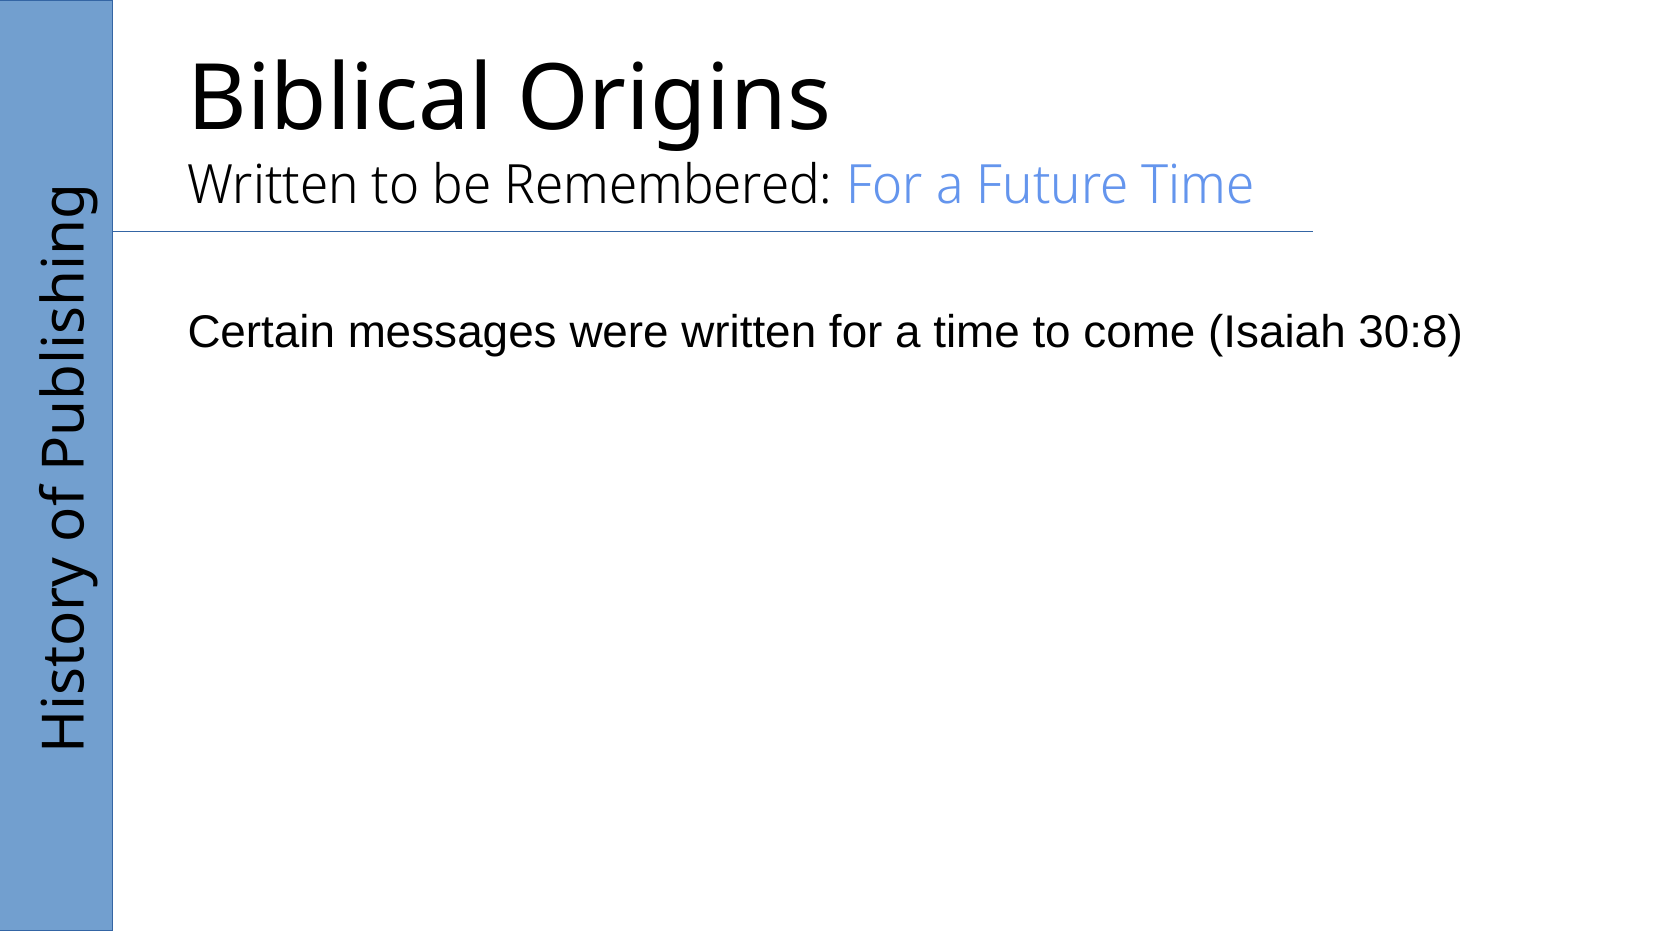

# Biblical Origins
Written to be Remembered: For a Future Time
Certain messages were written for a time to come (Isaiah 30:8)
History of Publishing